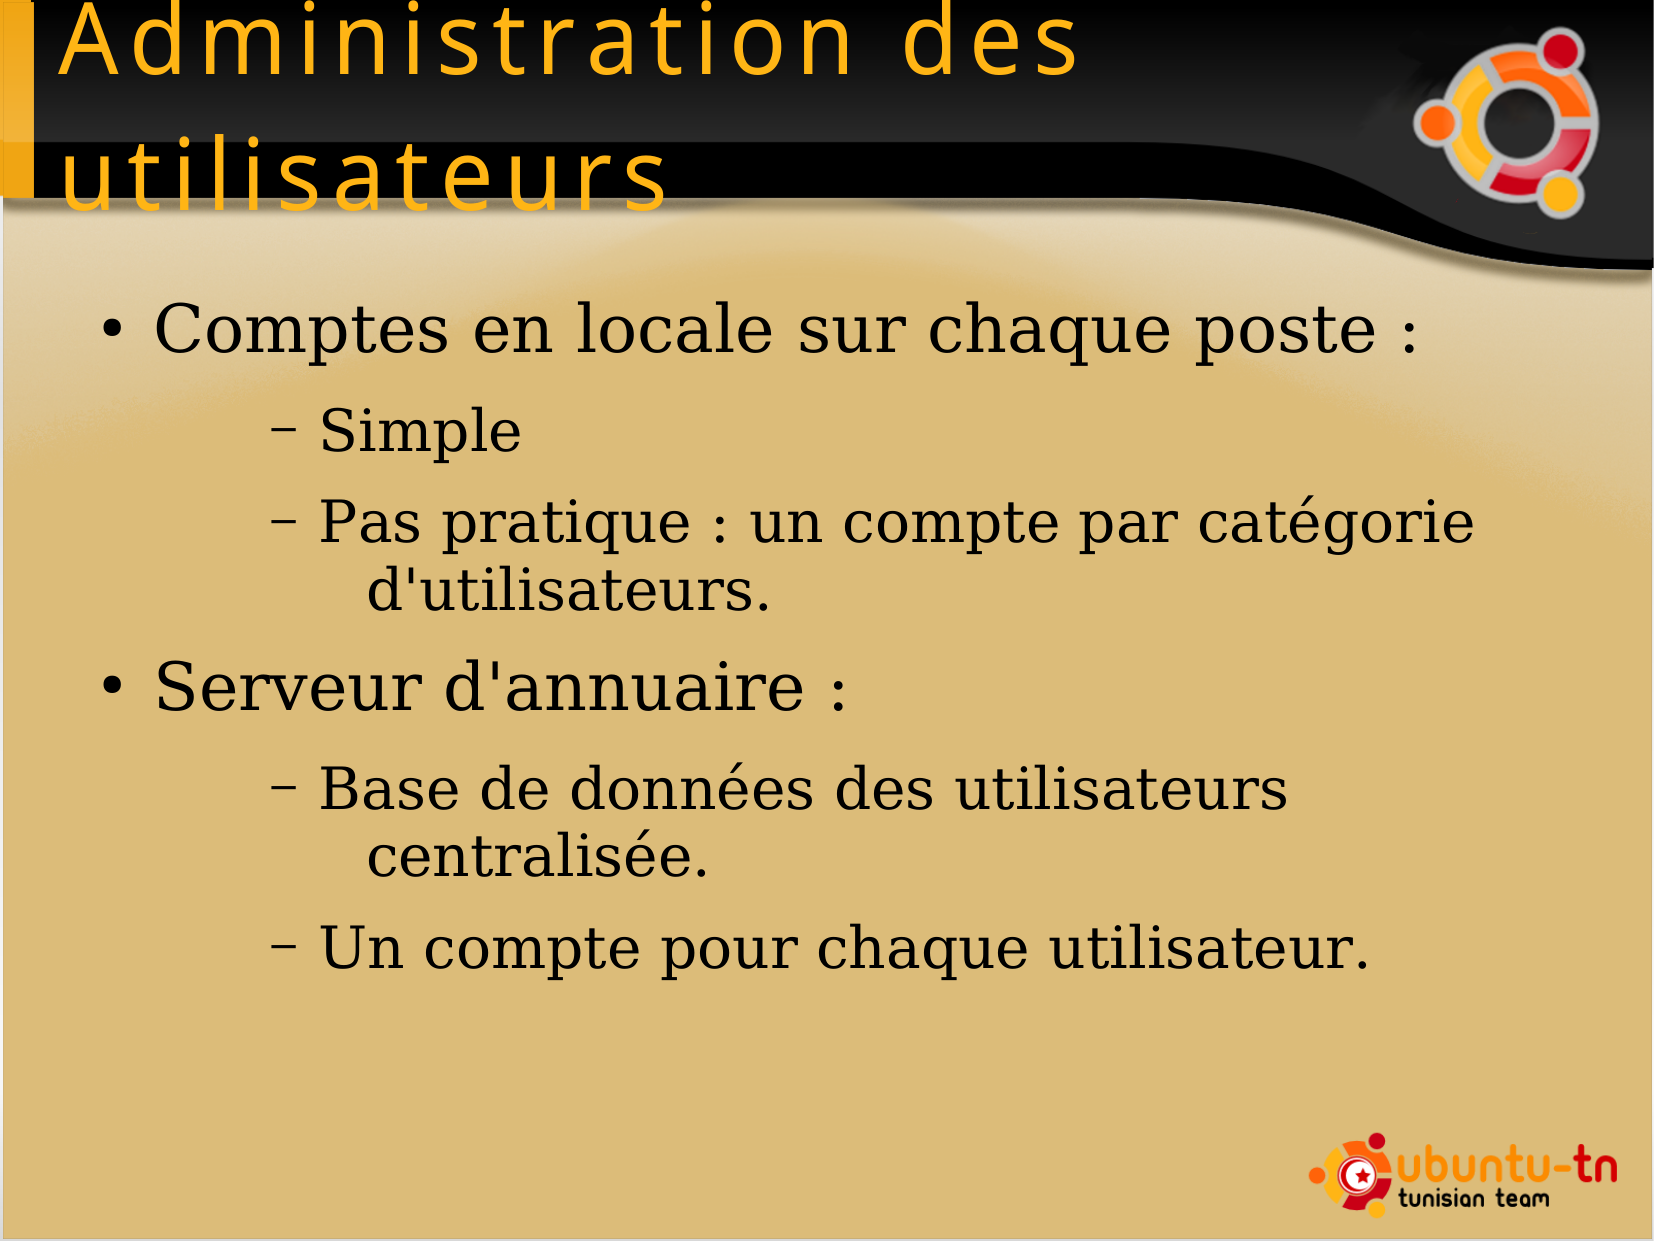

# Administration des utilisateurs
Comptes en locale sur chaque poste :
Simple
Pas pratique : un compte par catégorie d'utilisateurs.
Serveur d'annuaire :
Base de données des utilisateurs centralisée.
Un compte pour chaque utilisateur.